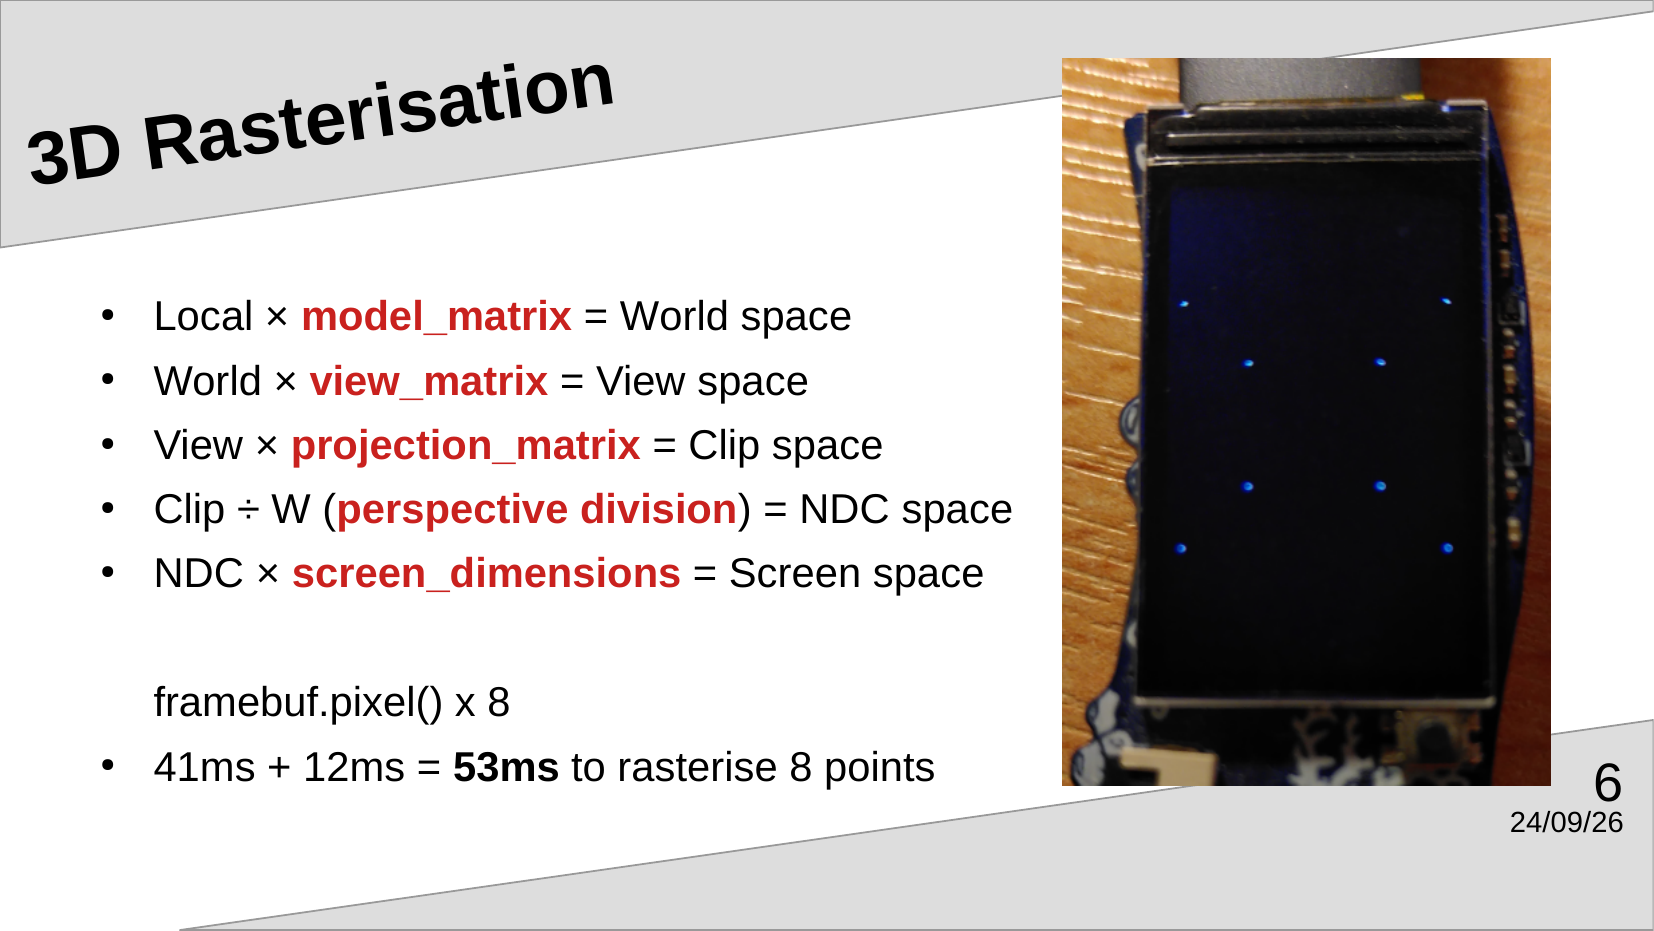

3D Rasterisation
# Local × model_matrix = World space
World × view_matrix = View space
View × projection_matrix = Clip space
Clip ÷ W (perspective division) = NDC space
NDC × screen_dimensions = Screen space
framebuf.pixel() x 8
41ms + 12ms = 53ms to rasterise 8 points
6